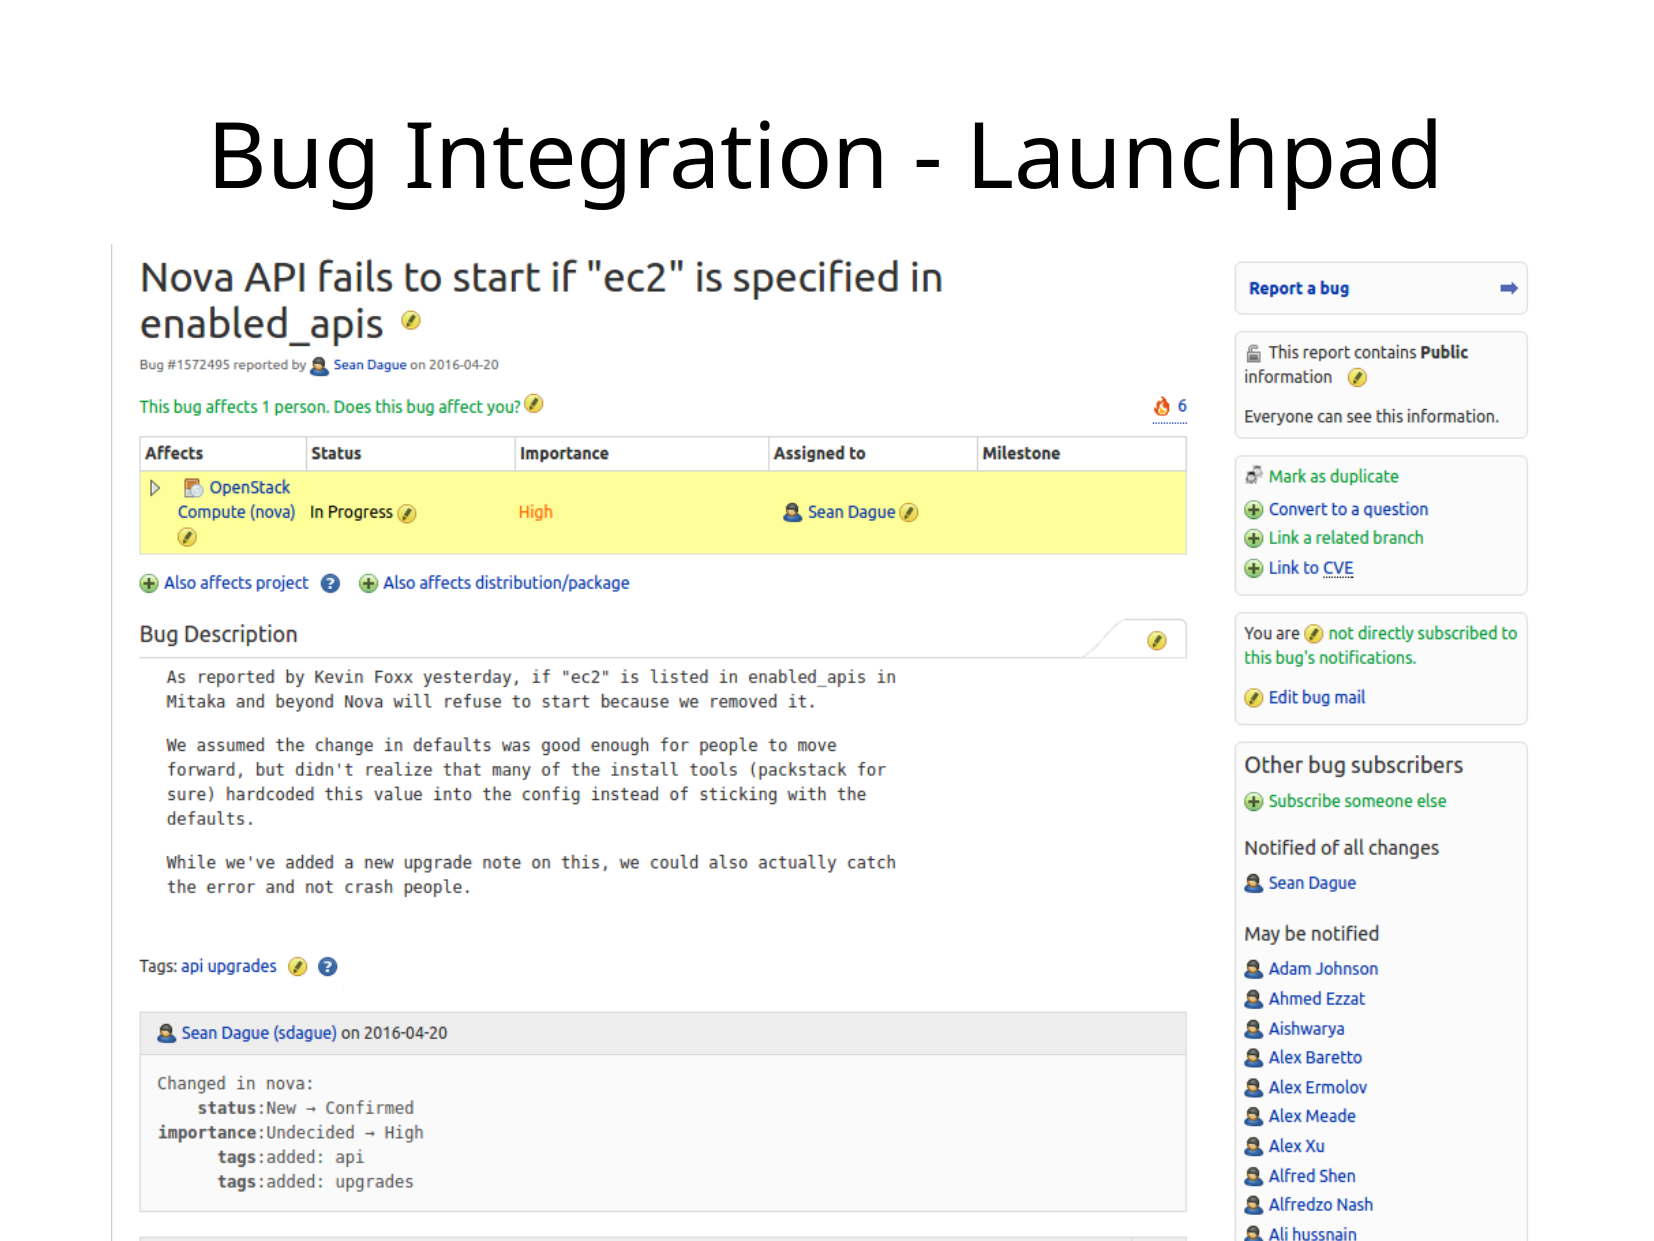

# Bug Integration - Launchpad
Elizabeth K. Joseph | @pleia2